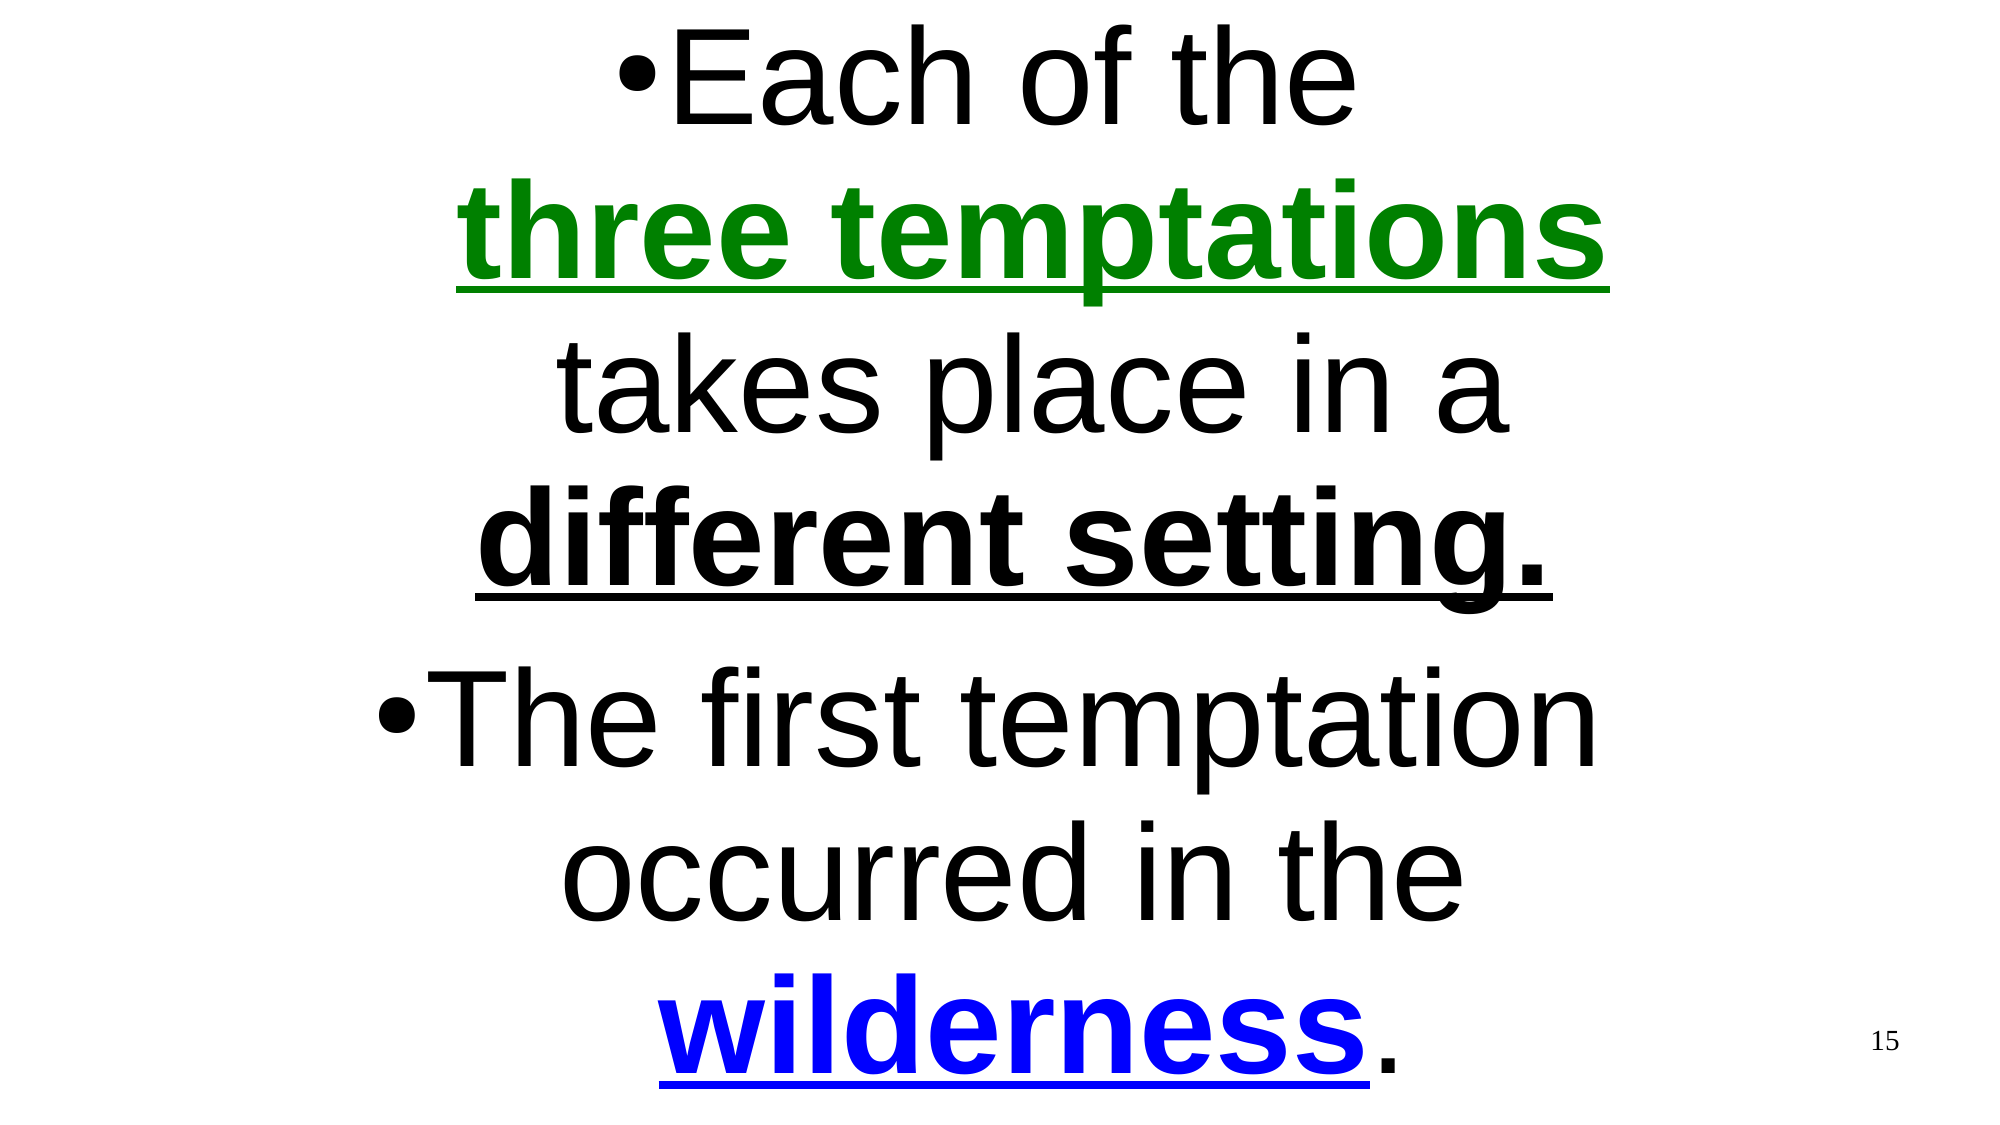

# Each of the three temptations takes place in a different setting.
The first temptation
occurred in the 
wilderness.
15